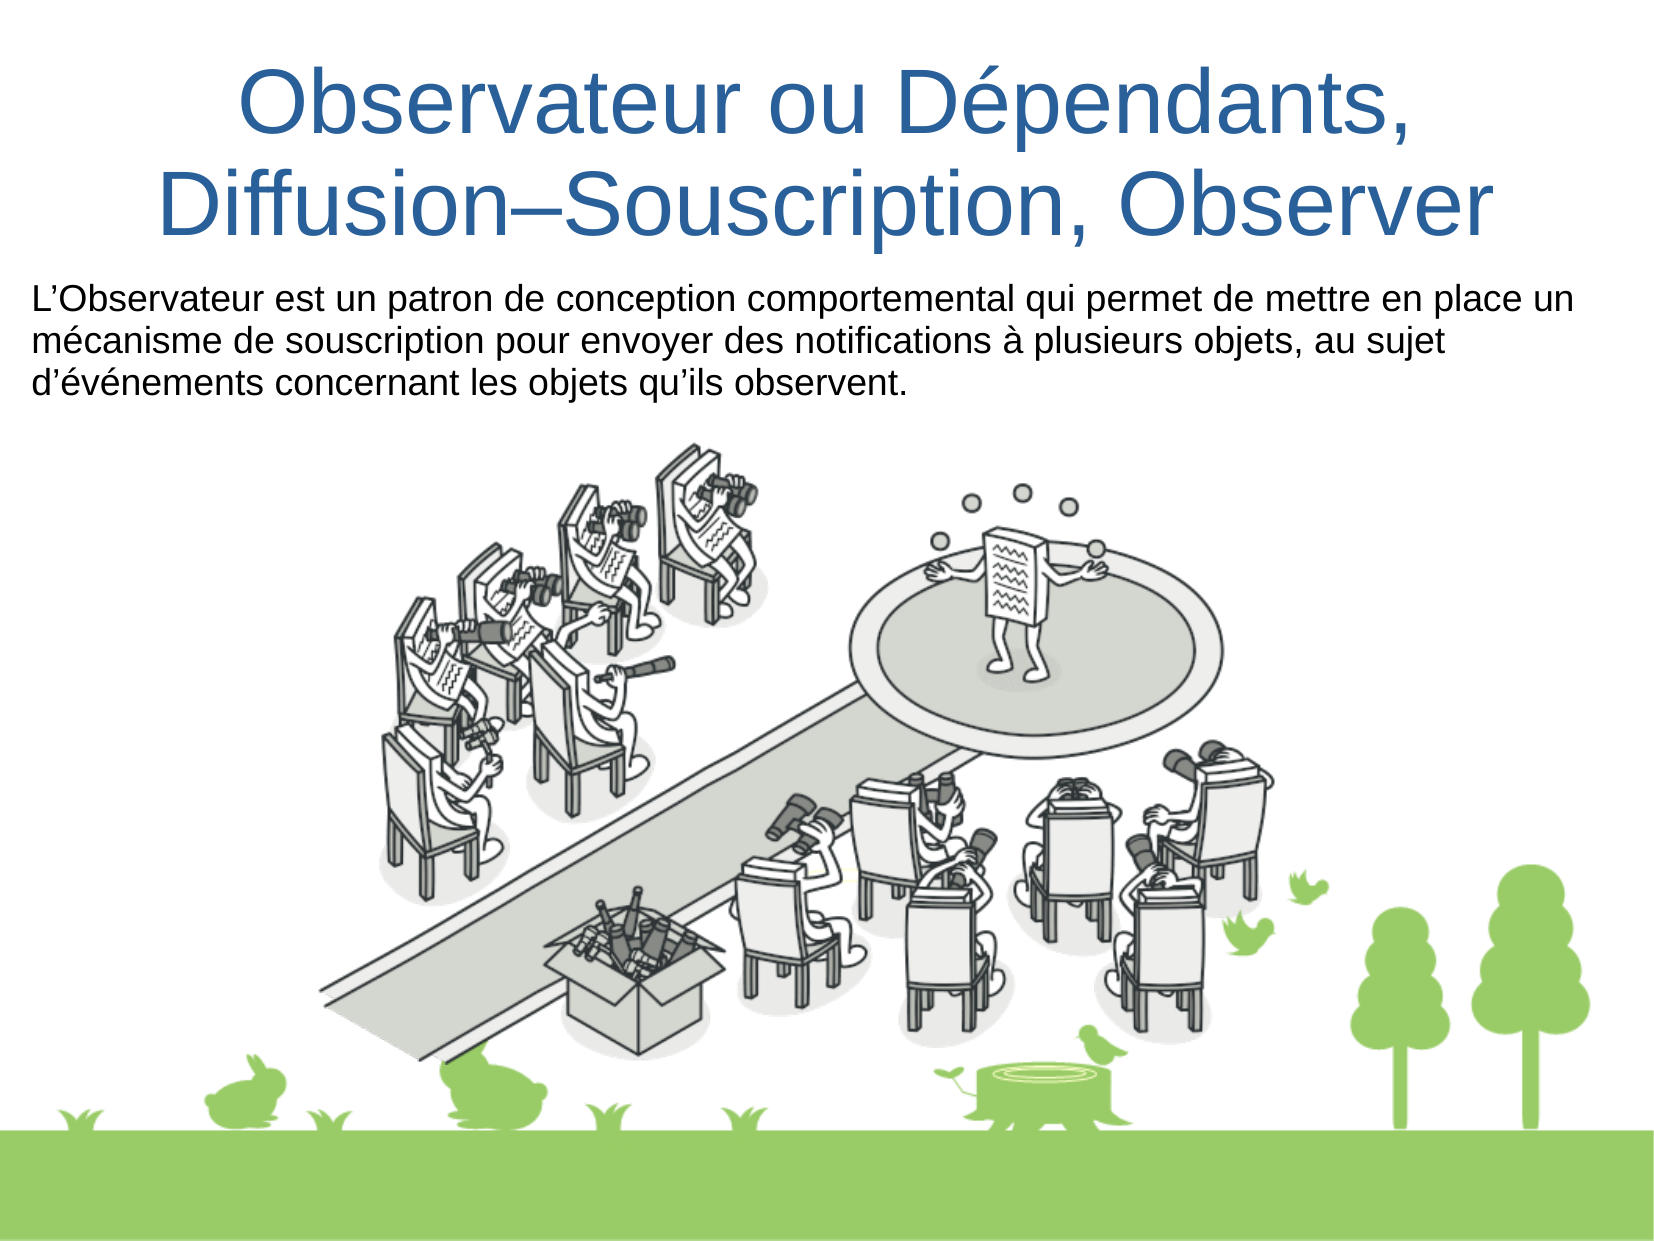

# Observateur ou Dépendants, Diffusion–Souscription, Observer
L’Observateur est un patron de conception comportemental qui permet de mettre en place un mécanisme de souscription pour envoyer des notifications à plusieurs objets, au sujet d’événements concernant les objets qu’ils observent.